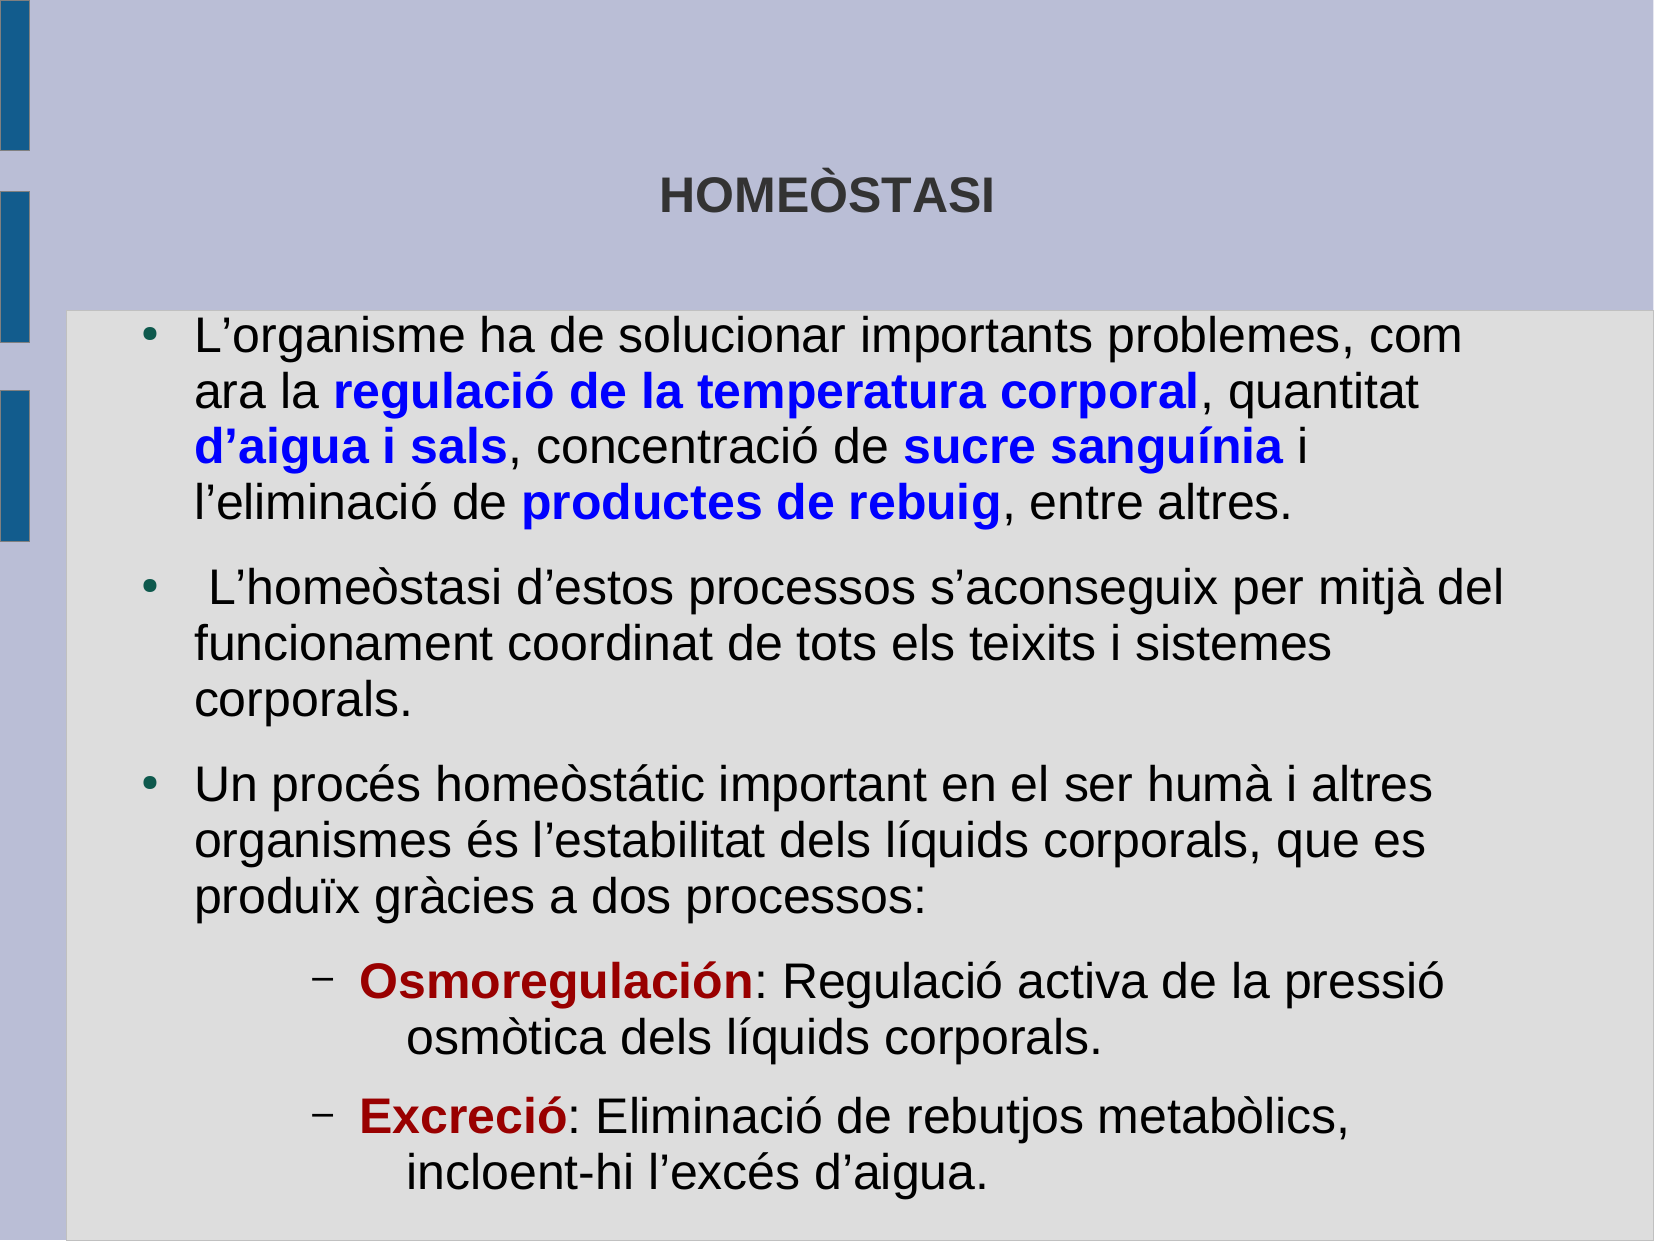

# HOMEÒSTASI
L’organisme ha de solucionar importants problemes, com ara la regulació de la temperatura corporal, quantitat d’aigua i sals, concentració de sucre sanguínia i l’eliminació de productes de rebuig, entre altres.
 L’homeòstasi d’estos processos s’aconseguix per mitjà del funcionament coordinat de tots els teixits i sistemes corporals.
Un procés homeòstátic important en el ser humà i altres organismes és l’estabilitat dels líquids corporals, que es produïx gràcies a dos processos:
Osmoregulación: Regulació activa de la pressió osmòtica dels líquids corporals.
Excreció: Eliminació de rebutjos metabòlics, incloent-hi l’excés d’aigua.